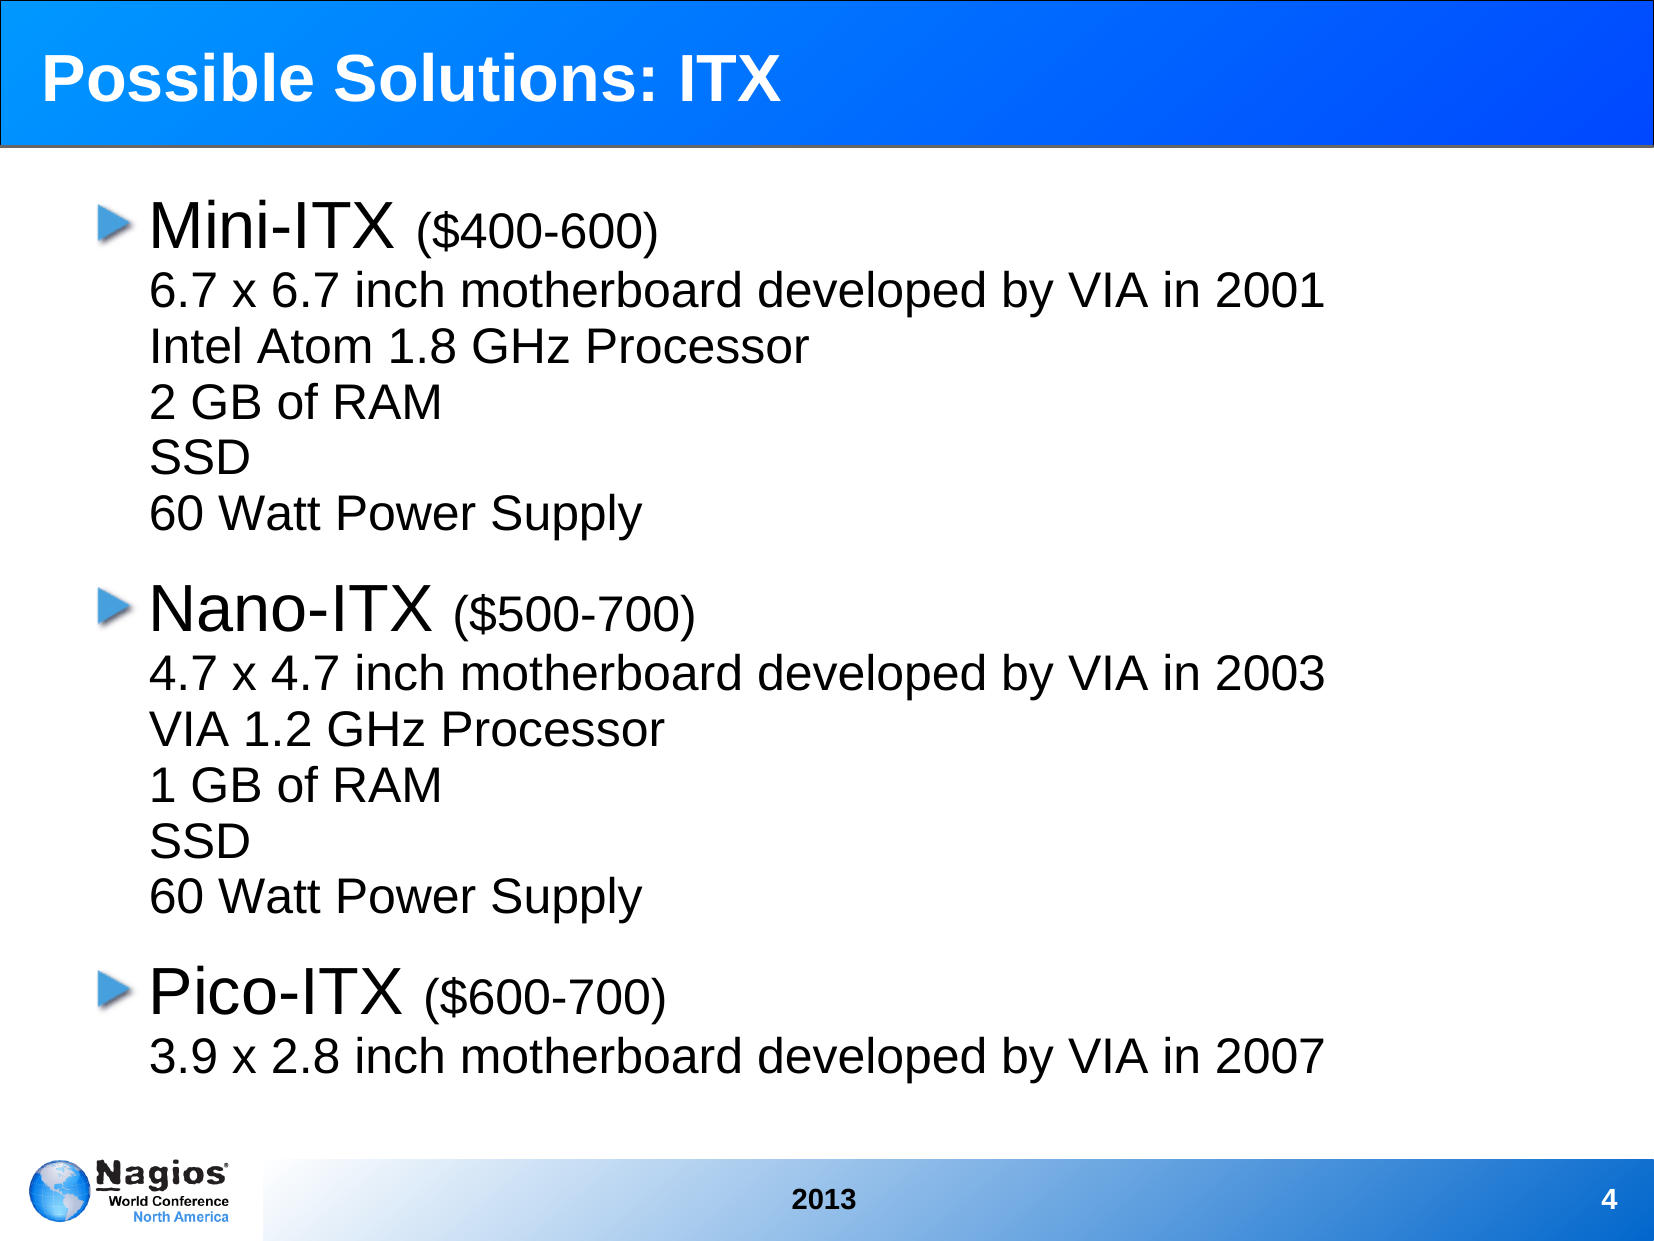

# Possible Solutions: ITX
Mini-ITX ($400-600)
6.7 x 6.7 inch motherboard developed by VIA in 2001
Intel Atom 1.8 GHz Processor
2 GB of RAM
SSD
60 Watt Power Supply
Nano-ITX ($500-700)
4.7 x 4.7 inch motherboard developed by VIA in 2003
VIA 1.2 GHz Processor
1 GB of RAM
SSD
60 Watt Power Supply
Pico-ITX ($600-700)
3.9 x 2.8 inch motherboard developed by VIA in 2007
2011
4